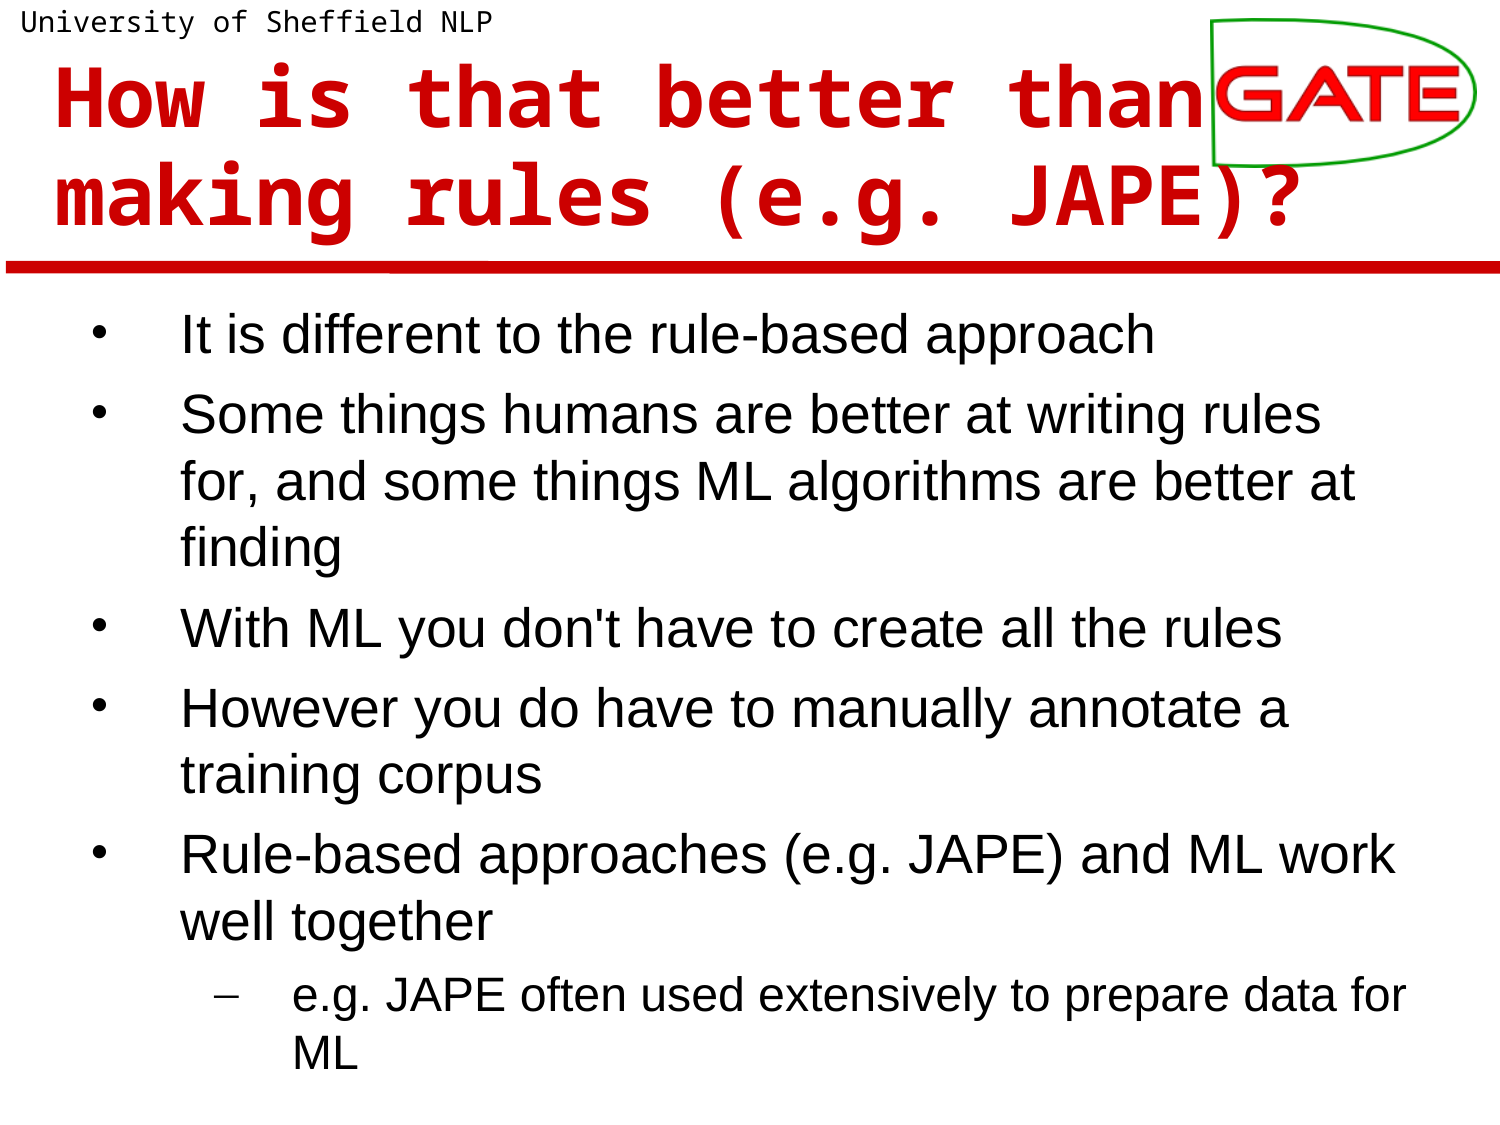

# How is that better than making rules (e.g. JAPE)?
It is different to the rule-based approach
Some things humans are better at writing rules for, and some things ML algorithms are better at finding
With ML you don't have to create all the rules
However you do have to manually annotate a training corpus
Rule-based approaches (e.g. JAPE) and ML work well together
e.g. JAPE often used extensively to prepare data for ML